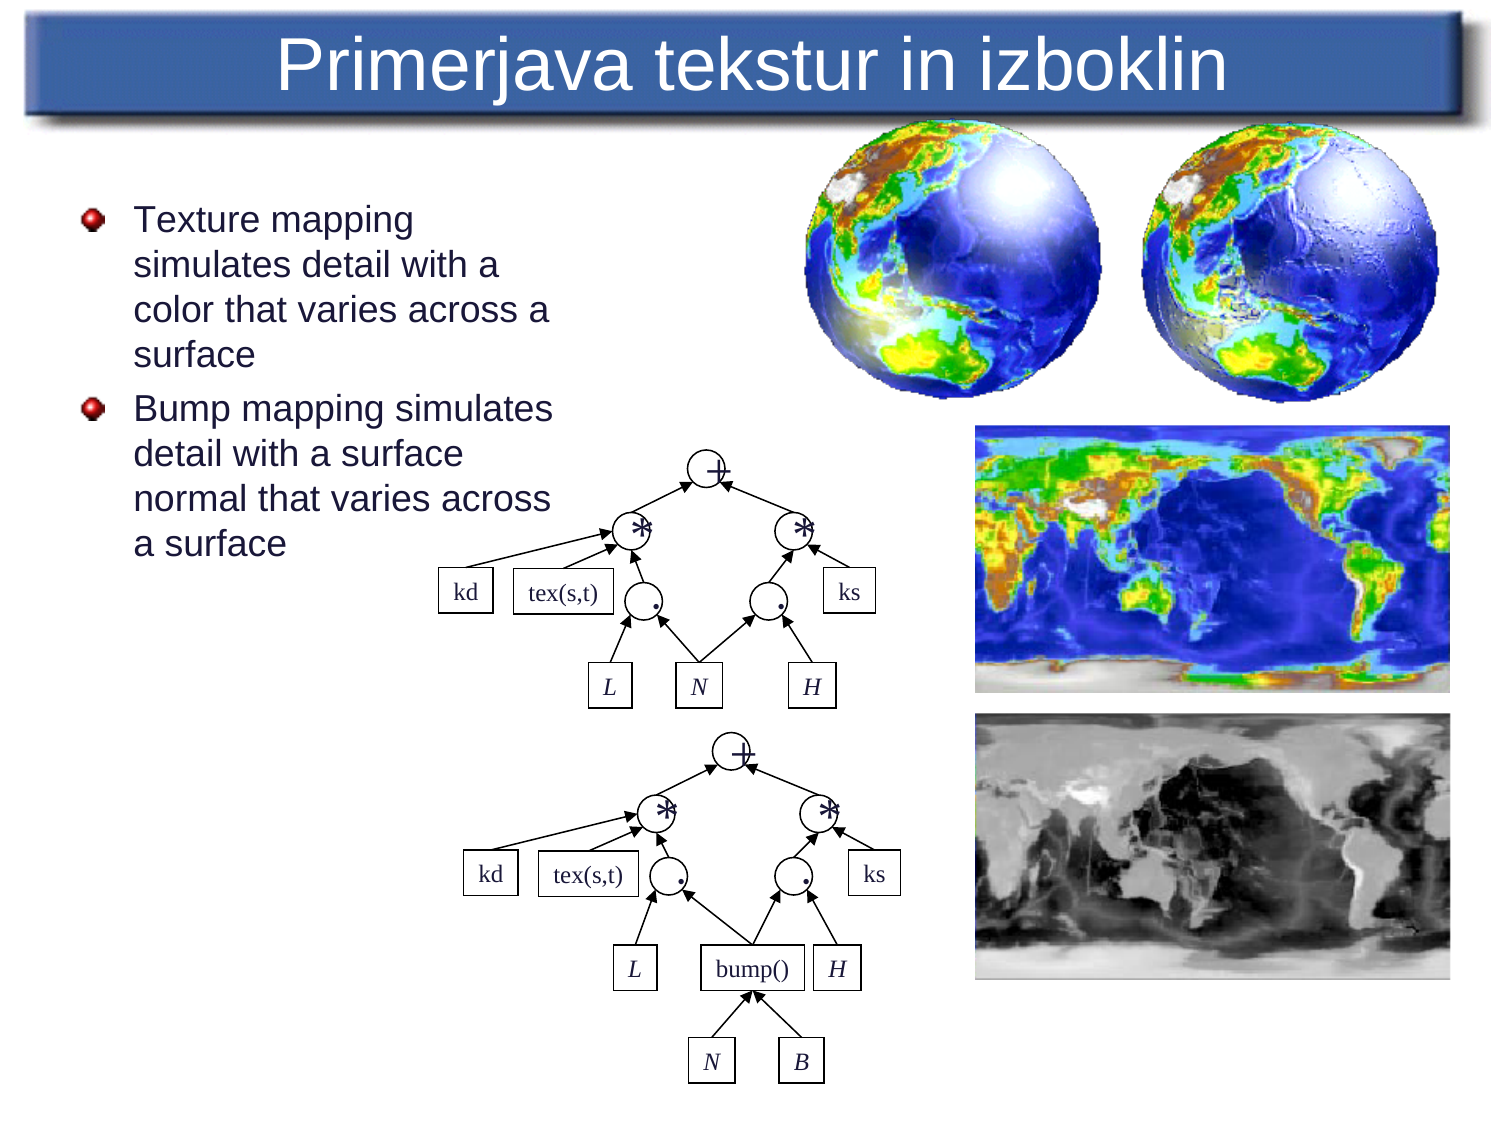

# Primerjava tekstur in izboklin
Texture mapping simulates detail with a color that varies across a surface
Bump mapping simulates detail with a surface normal that varies across a surface
+
*
*
kd
ks
tex(s,t)


L
N
H
+
*
*
kd
ks
tex(s,t)


L
bump()
H
N
B